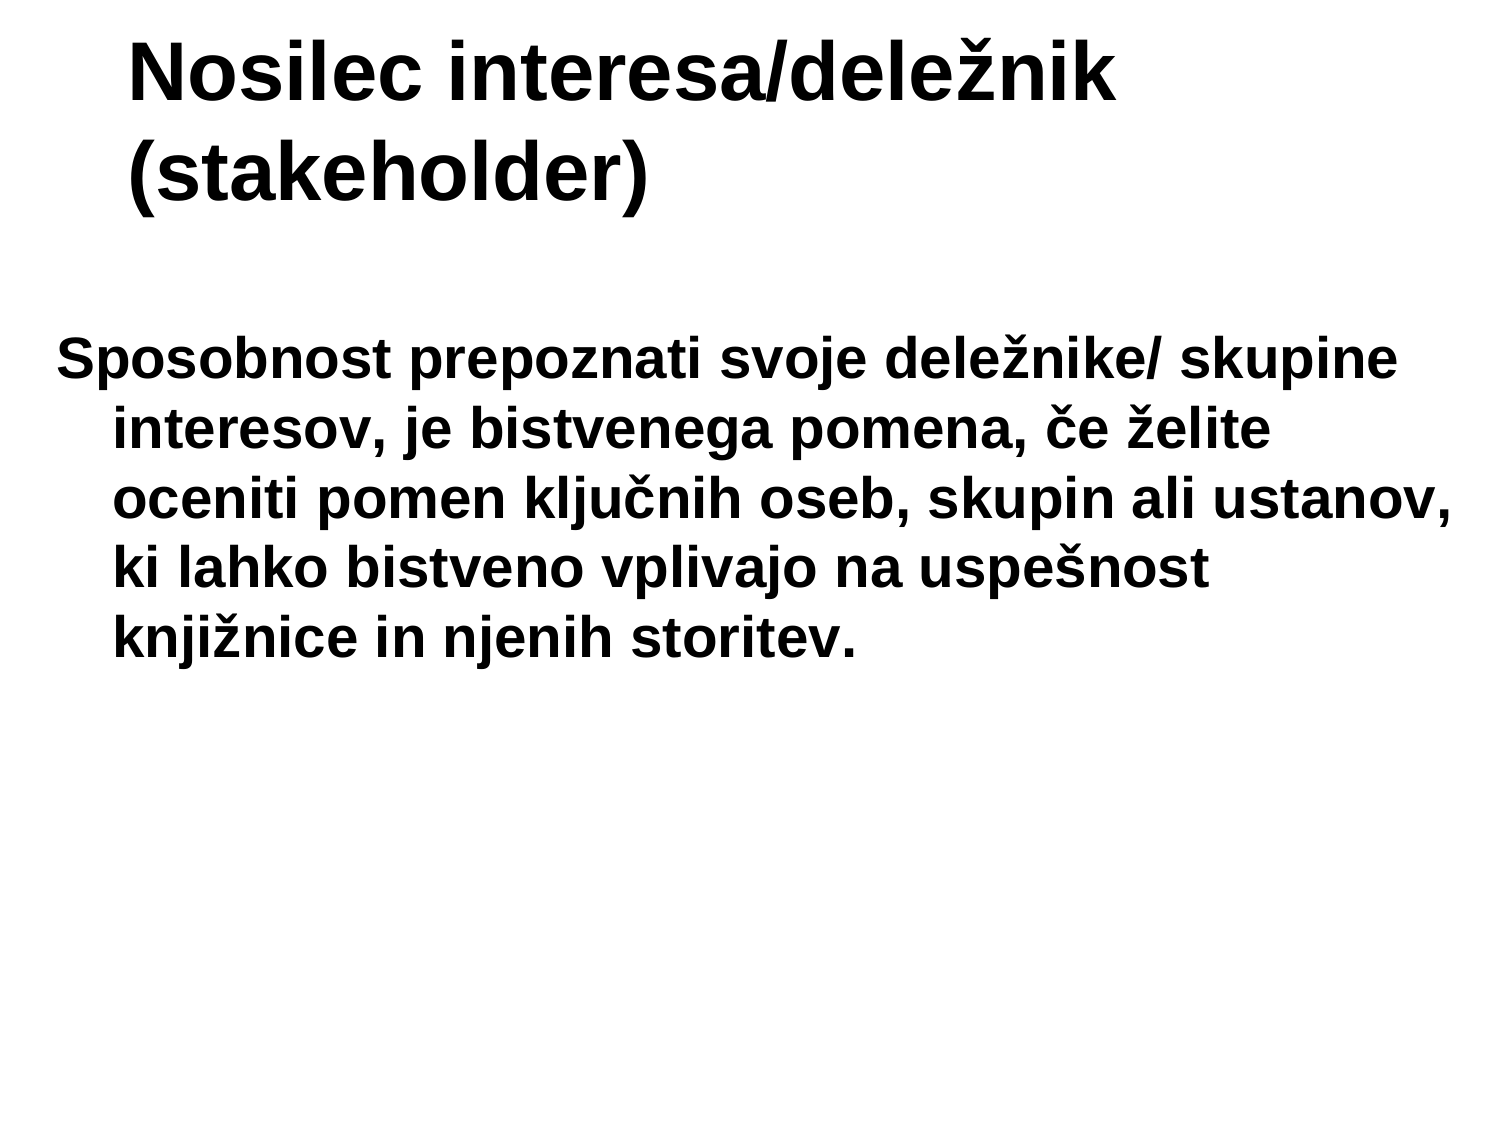

# Nosilec interesa/deležnik (stakeholder)
Sposobnost prepoznati svoje deležnike/ skupine interesov, je bistvenega pomena, če želite oceniti pomen ključnih oseb, skupin ali ustanov, ki lahko bistveno vplivajo na uspešnost knjižnice in njenih storitev.